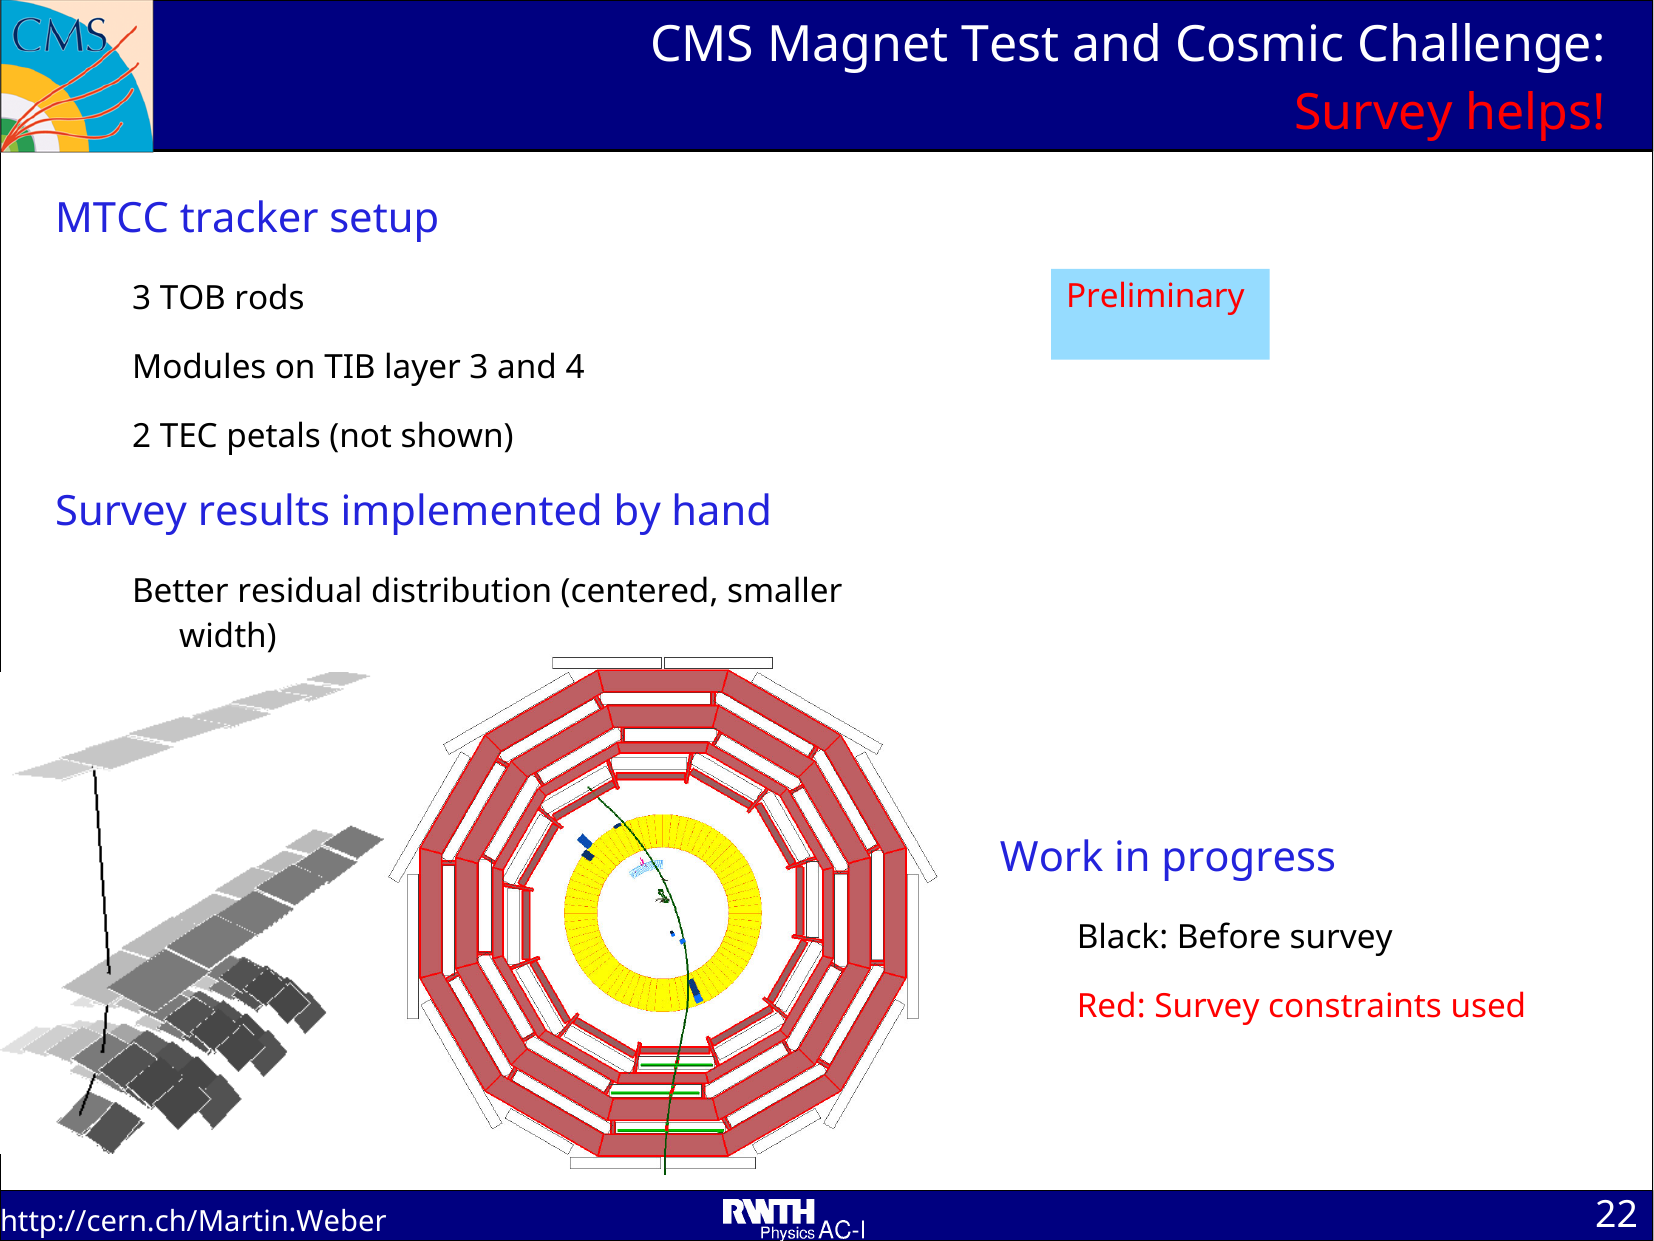

# CMS Magnet Test and Cosmic Challenge: Survey helps!
Preliminary
Work in progress
Black: Before survey
Red: Survey constraints used
MTCC tracker setup
3 TOB rods
Modules on TIB layer 3 and 4
2 TEC petals (not shown)
Survey results implemented by hand
Better residual distribution (centered, smaller width)